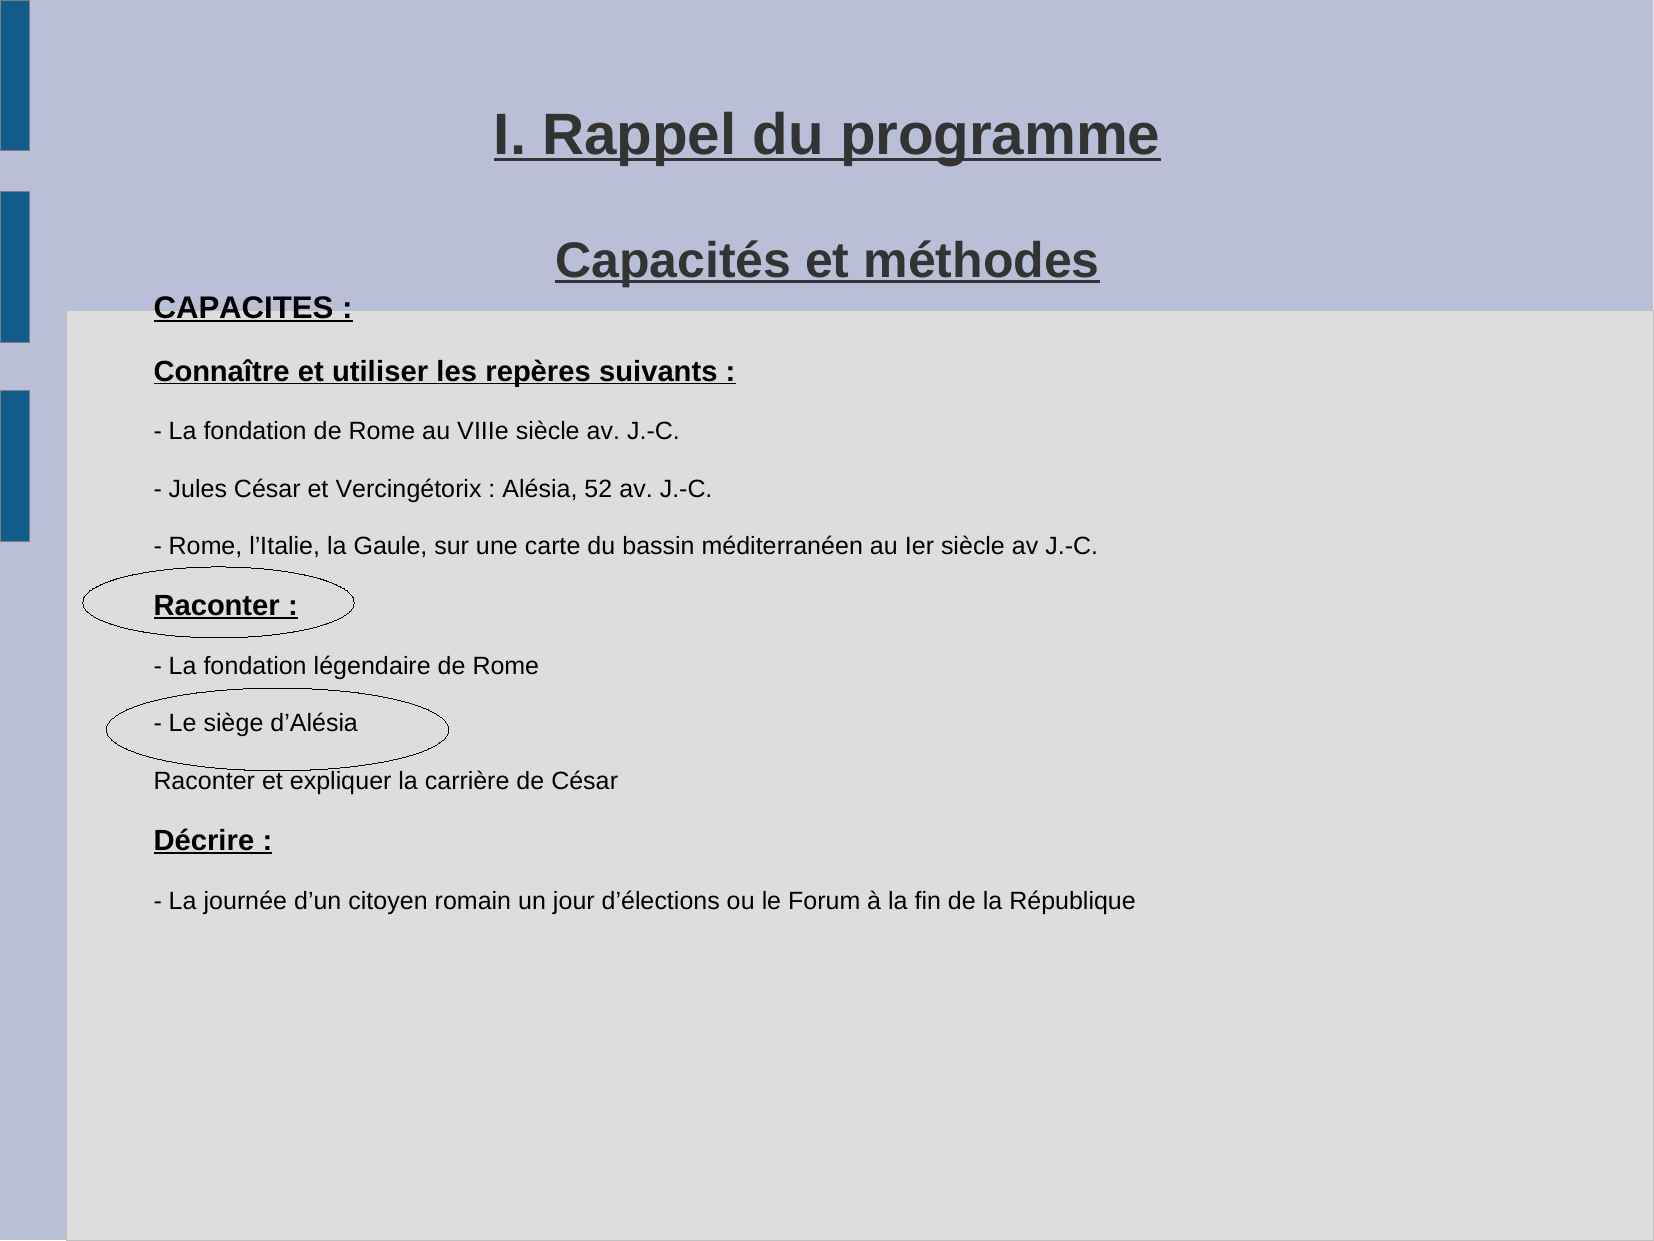

# I. Rappel du programme Capacités et méthodes
CAPACITES :
Connaître et utiliser les repères suivants :
- La fondation de Rome au VIIIe siècle av. J.-C.
- Jules César et Vercingétorix : Alésia, 52 av. J.-C.
- Rome, l’Italie, la Gaule, sur une carte du bassin méditerranéen au Ier siècle av J.-C.
Raconter :
- La fondation légendaire de Rome
- Le siège d’Alésia
Raconter et expliquer la carrière de César
Décrire :
- La journée d’un citoyen romain un jour d’élections ou le Forum à la fin de la République